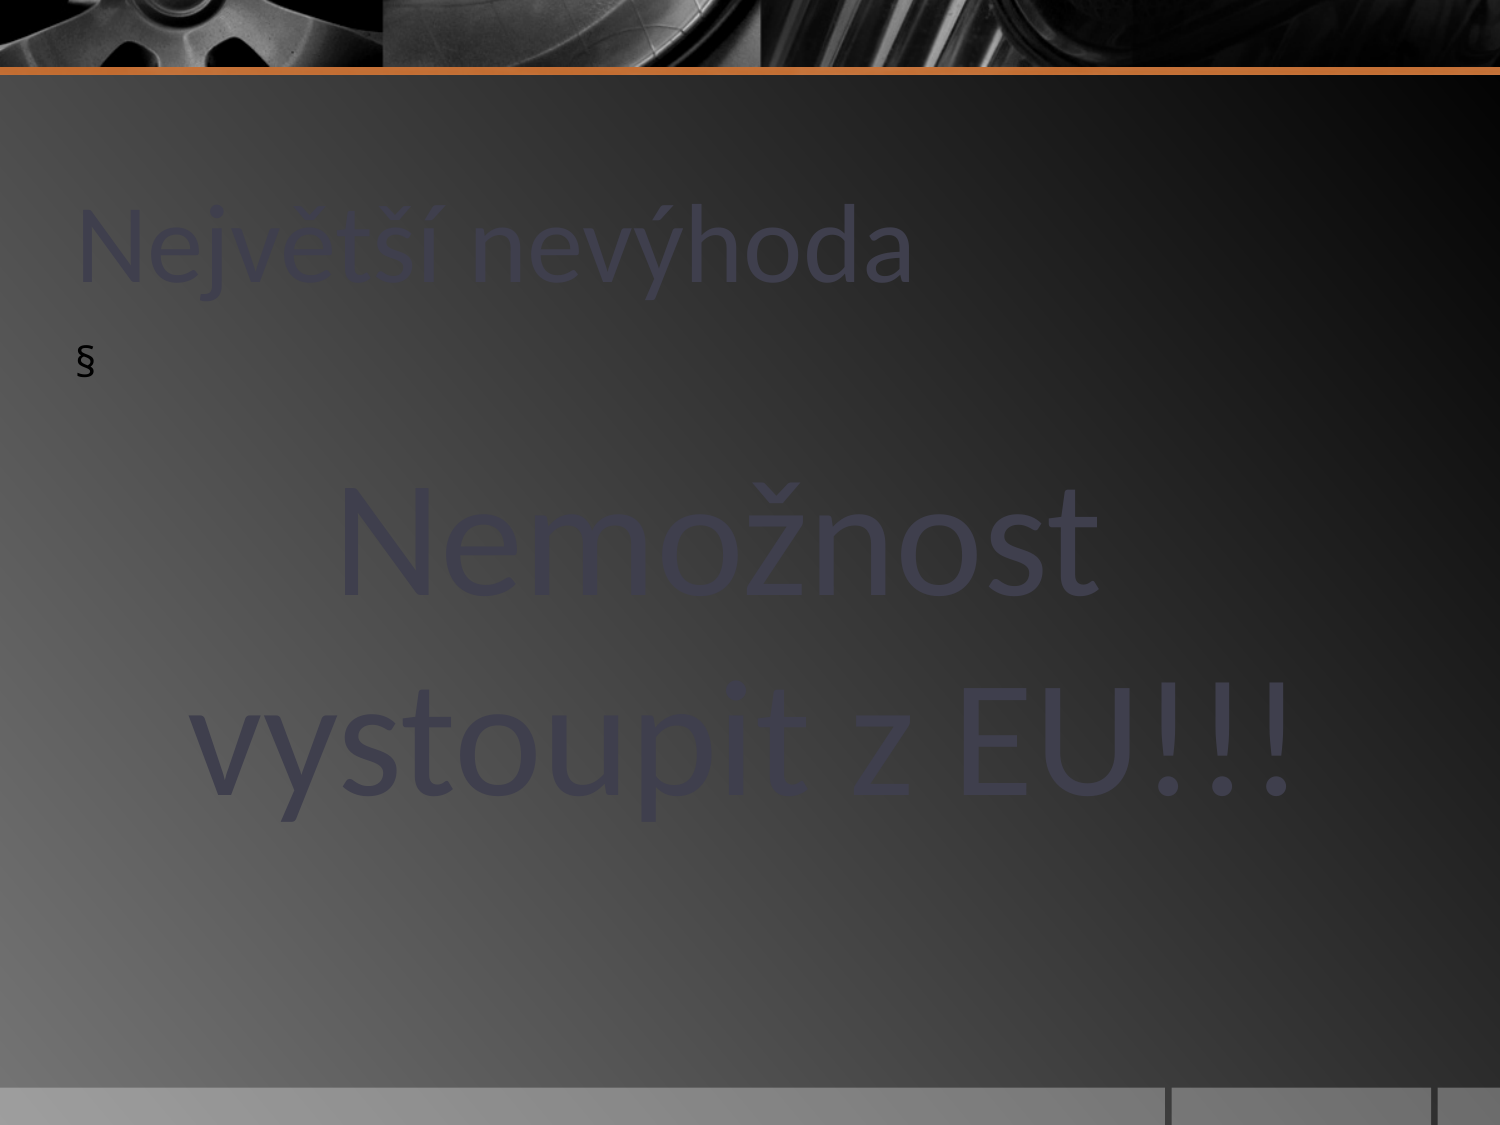

# Největší nevýhoda
Nemožnost vystoupit z EU!!!